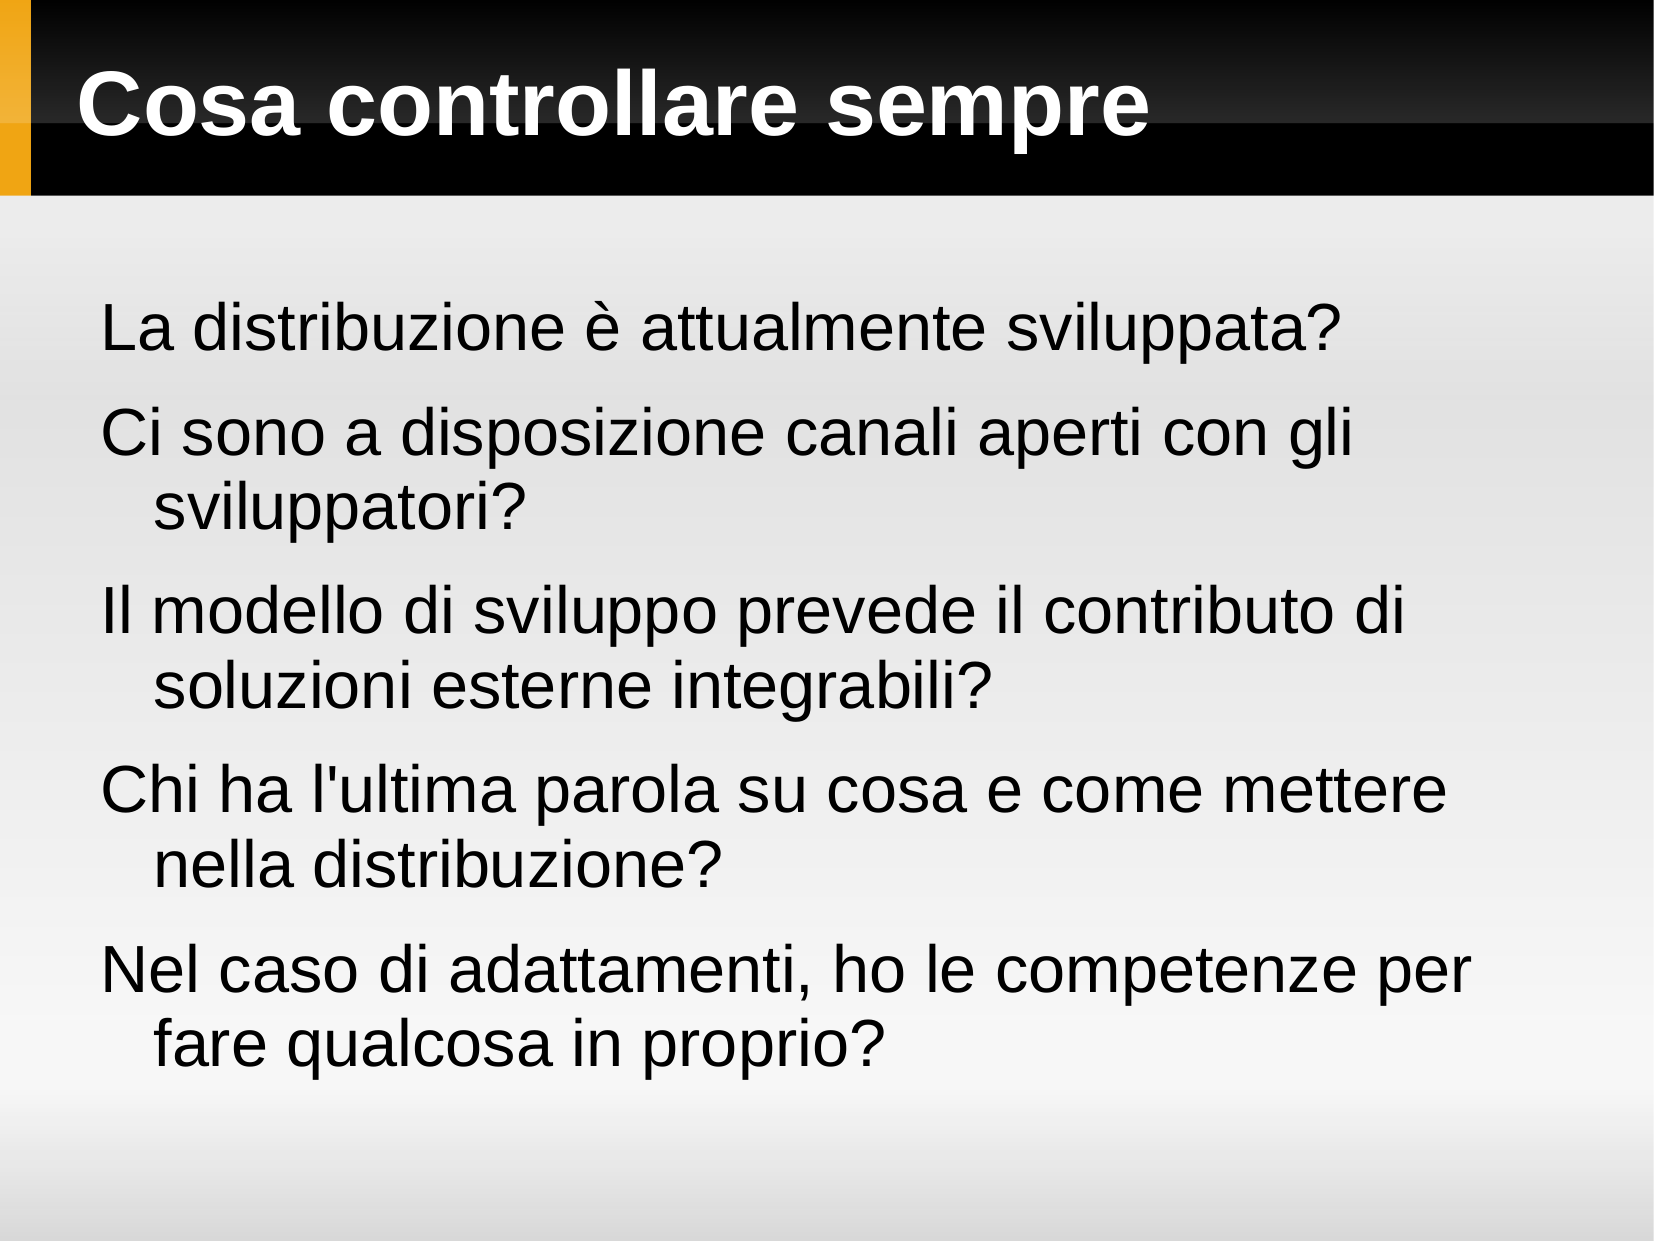

# Cosa controllare sempre
La distribuzione è attualmente sviluppata?
Ci sono a disposizione canali aperti con gli sviluppatori?
Il modello di sviluppo prevede il contributo di soluzioni esterne integrabili?
Chi ha l'ultima parola su cosa e come mettere nella distribuzione?
Nel caso di adattamenti, ho le competenze per fare qualcosa in proprio?